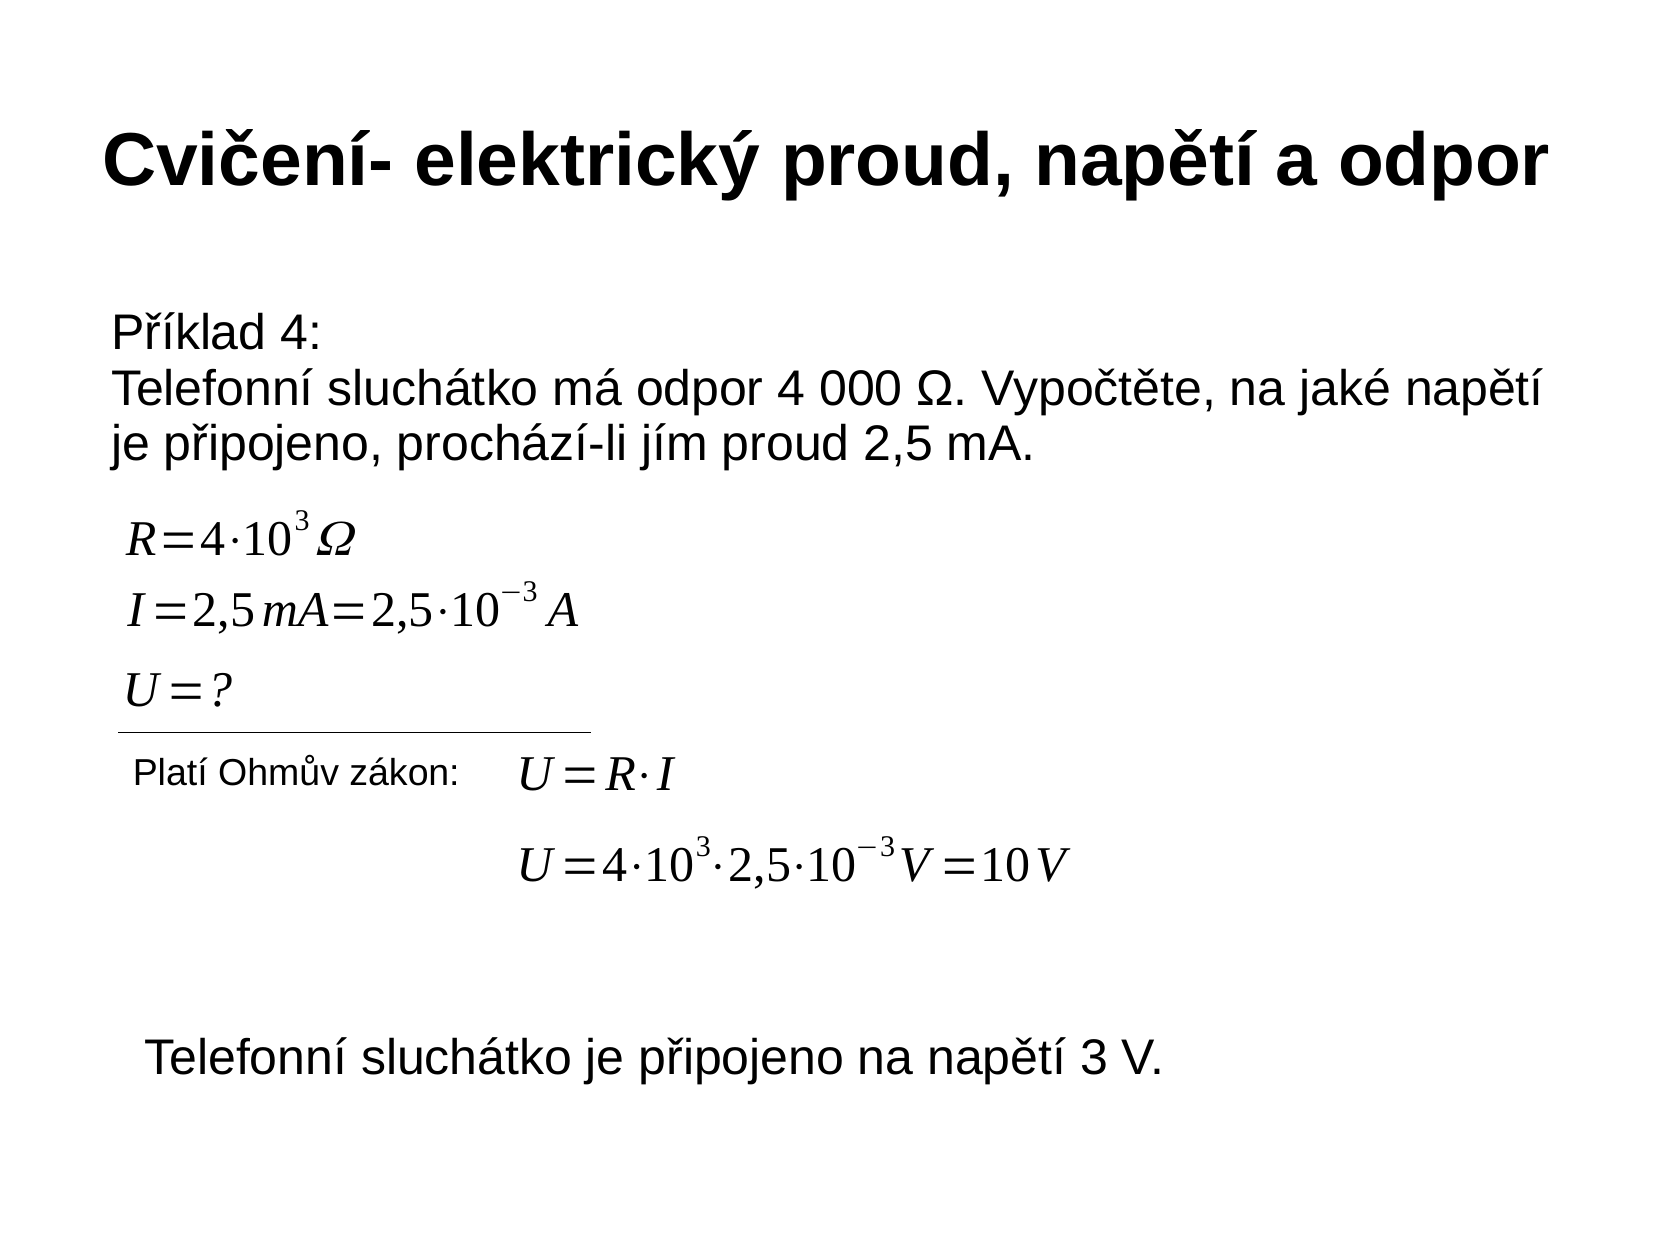

# Cvičení- elektrický proud, napětí a odpor
Příklad 4:
Telefonní sluchátko má odpor 4 000 Ω. Vypočtěte, na jaké napětí
je připojeno, prochází-li jím proud 2,5 mA.
Platí Ohmův zákon:
Telefonní sluchátko je připojeno na napětí 3 V.